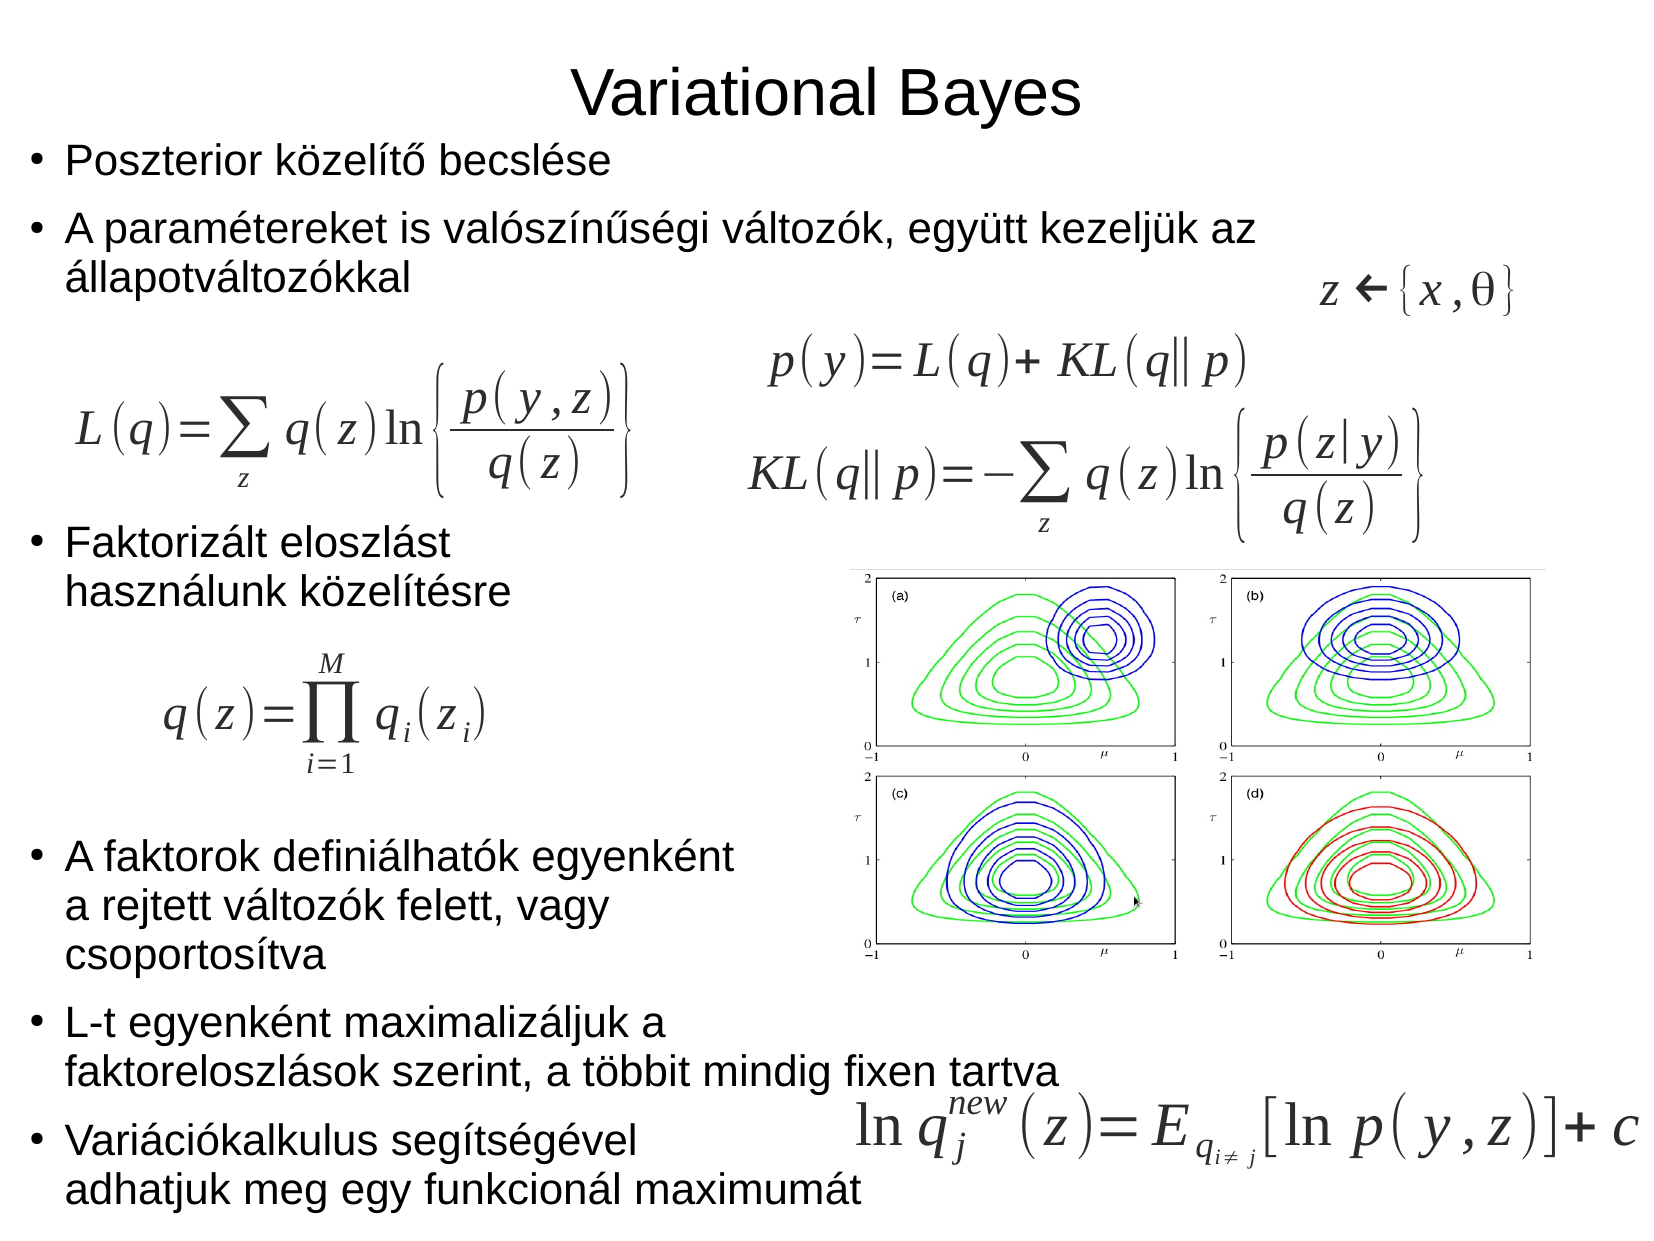

# Variational Bayes
Poszterior közelítő becslése
A paramétereket is valószínűségi változók, együtt kezeljük az állapotváltozókkal
Faktorizált eloszlást
használunk közelítésre
A faktorok definiálhatók egyenként
a rejtett változók felett, vagy
csoportosítva
L-t egyenként maximalizáljuk a
faktoreloszlások szerint, a többit mindig fixen tartva
Variációkalkulus segítségével
adhatjuk meg egy funkcionál maximumát